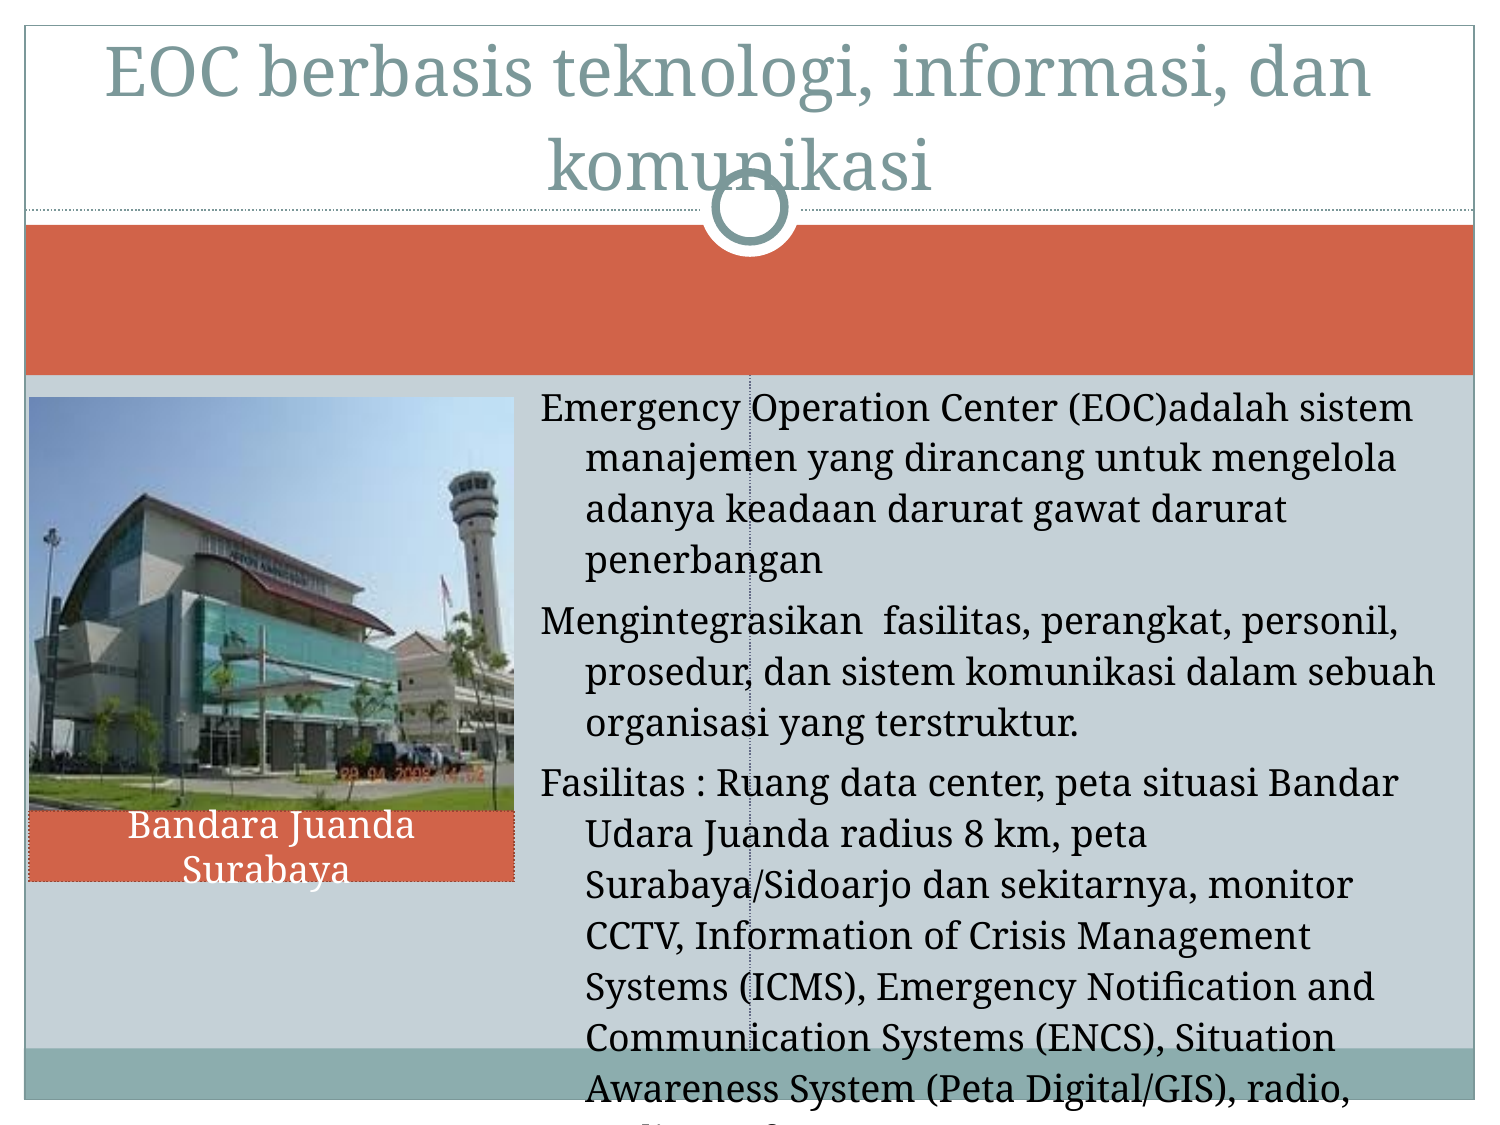

EOC berbasis teknologi, informasi, dan komunikasi
# Emergency Operation Center (EOC)adalah sistem manajemen yang dirancang untuk mengelola adanya keadaan darurat gawat darurat penerbangan
Mengintegrasikan fasilitas, perangkat, personil, prosedur, dan sistem komunikasi dalam sebuah organisasi yang terstruktur.
Fasilitas : Ruang data center, peta situasi Bandar Udara Juanda radius 8 km, peta Surabaya/Sidoarjo dan sekitarnya, monitor CCTV, Information of Crisis Management Systems (ICMS), Emergency Notification and Communication Systems (ENCS), Situation Awareness System (Peta Digital/GIS), radio, audio conference system
Bandara Juanda Surabaya